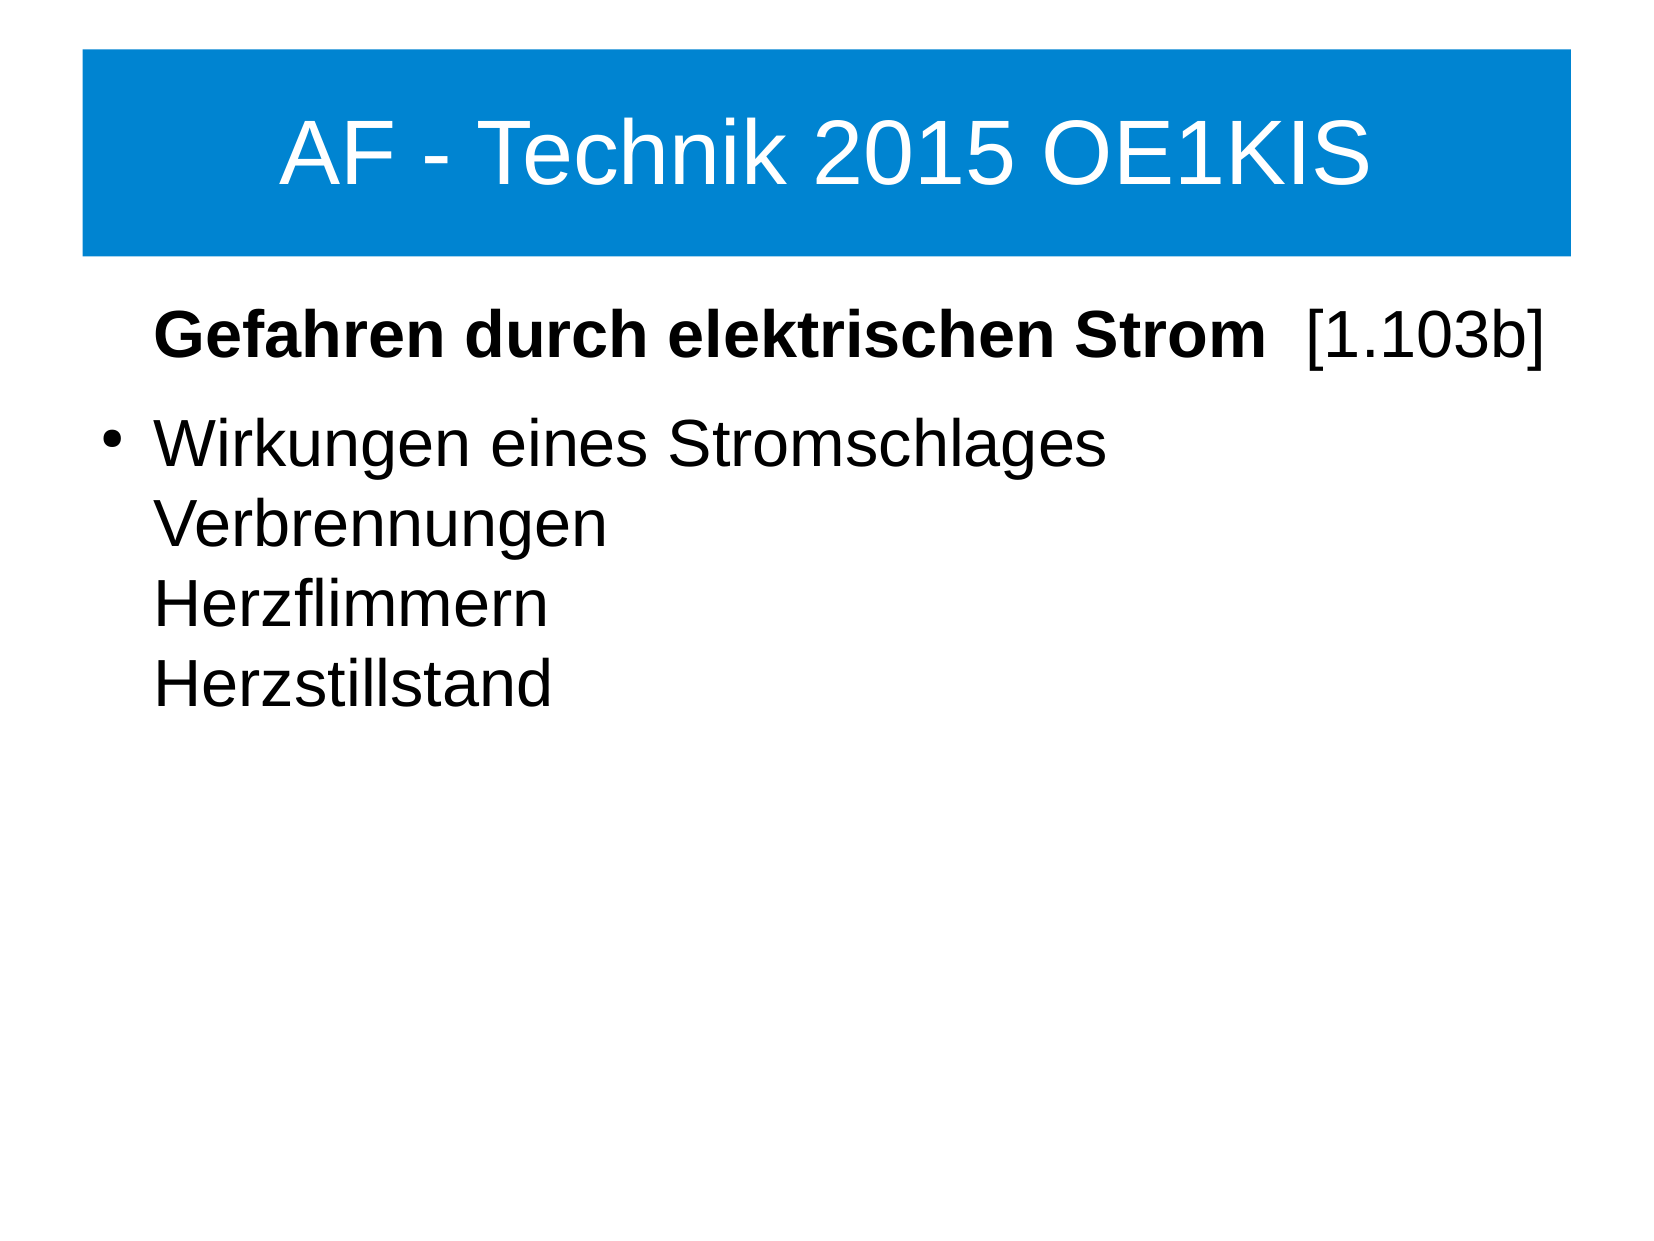

# AF - Technik 2015 OE1KIS
Gefahren durch elektrischen Strom [1.103b]
Wirkungen eines Stromschlages
Verbrennungen
Herzflimmern
Herzstillstand